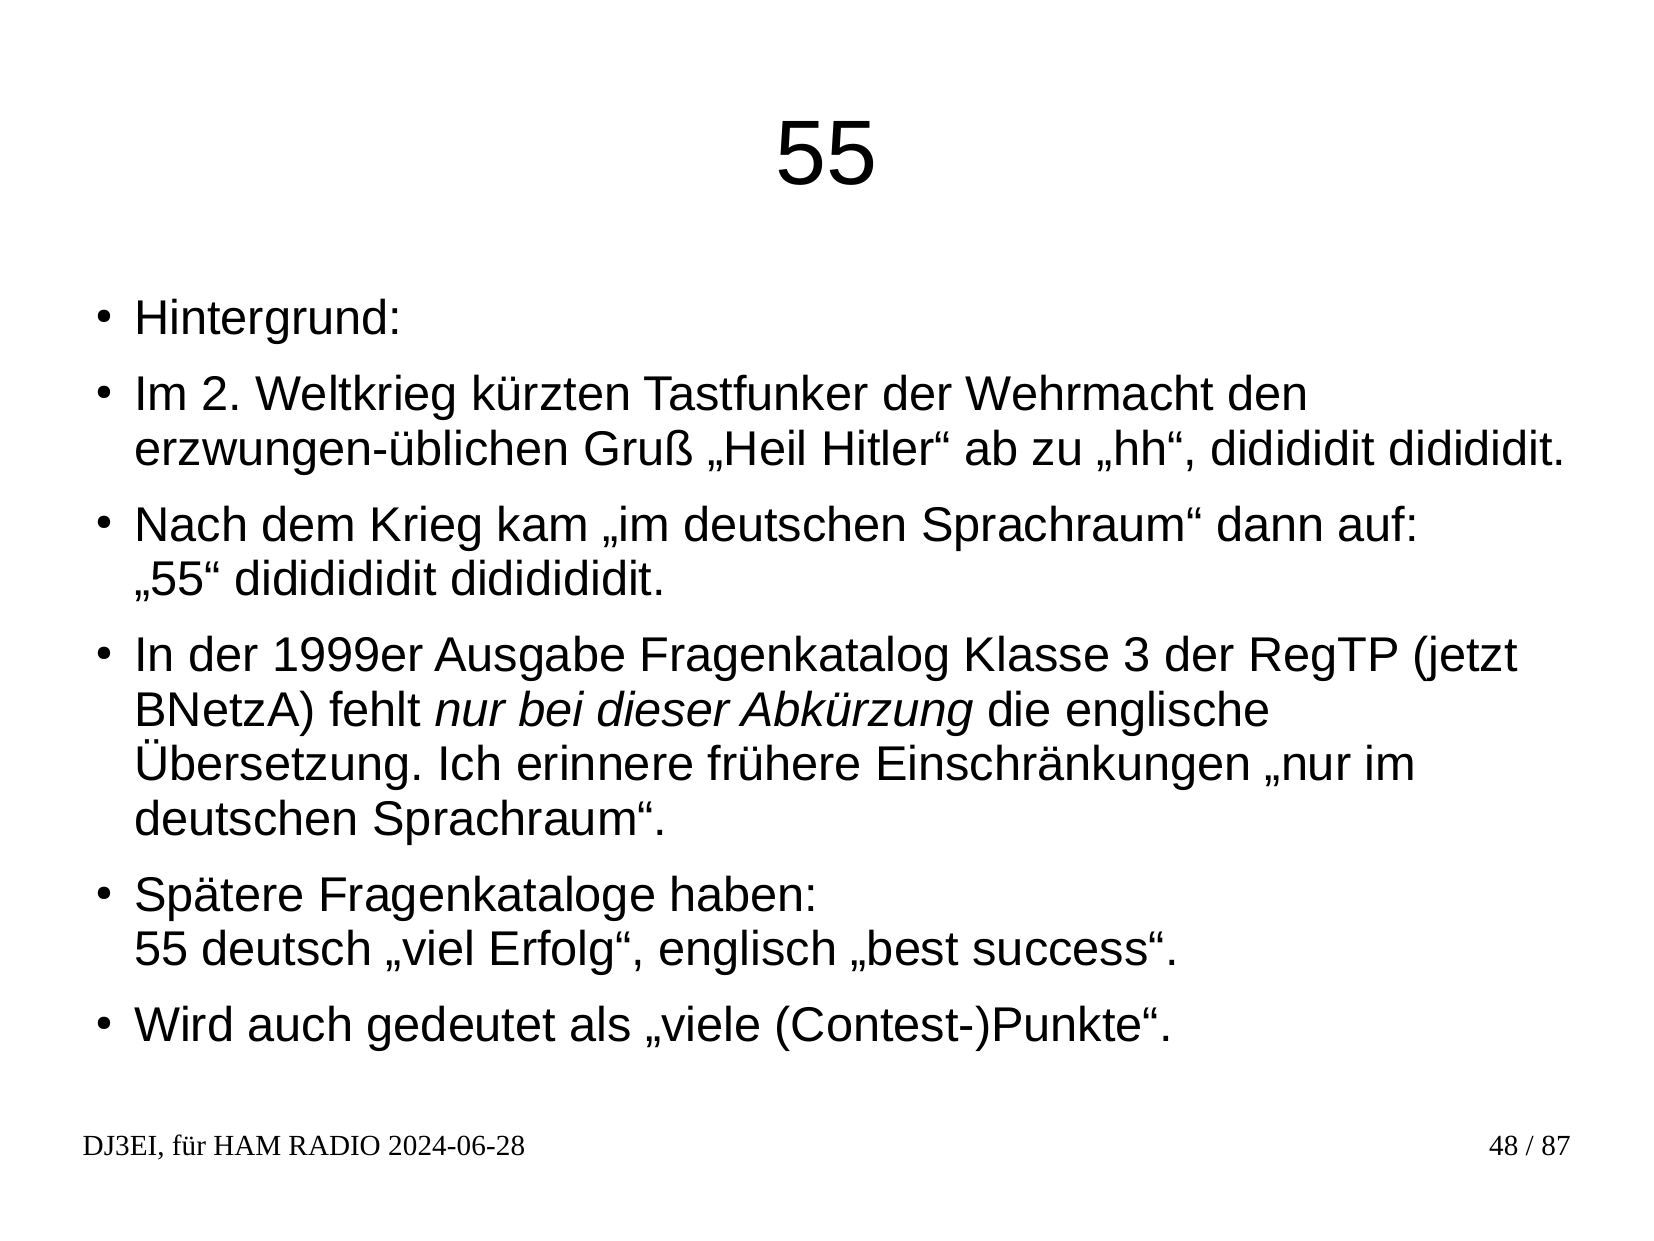

# 55
Hintergrund:
Im 2. Weltkrieg kürzten Tastfunker der Wehrmacht den erzwungen-üblichen Gruß „Heil Hitler“ ab zu „hh“, didididit didididit.
Nach dem Krieg kam „im deutschen Sprachraum“ dann auf:
„55“ dididididit dididididit.
In der 1999er Ausgabe Fragenkatalog Klasse 3 der RegTP (jetzt BNetzA) fehlt nur bei dieser Abkürzung die englische Übersetzung. Ich erinnere frühere Einschränkungen „nur im deutschen Sprachraum“.
Spätere Fragenkataloge haben:
55 deutsch „viel Erfolg“, englisch „best success“.
Wird auch gedeutet als „viele (Contest-)Punkte“.
48